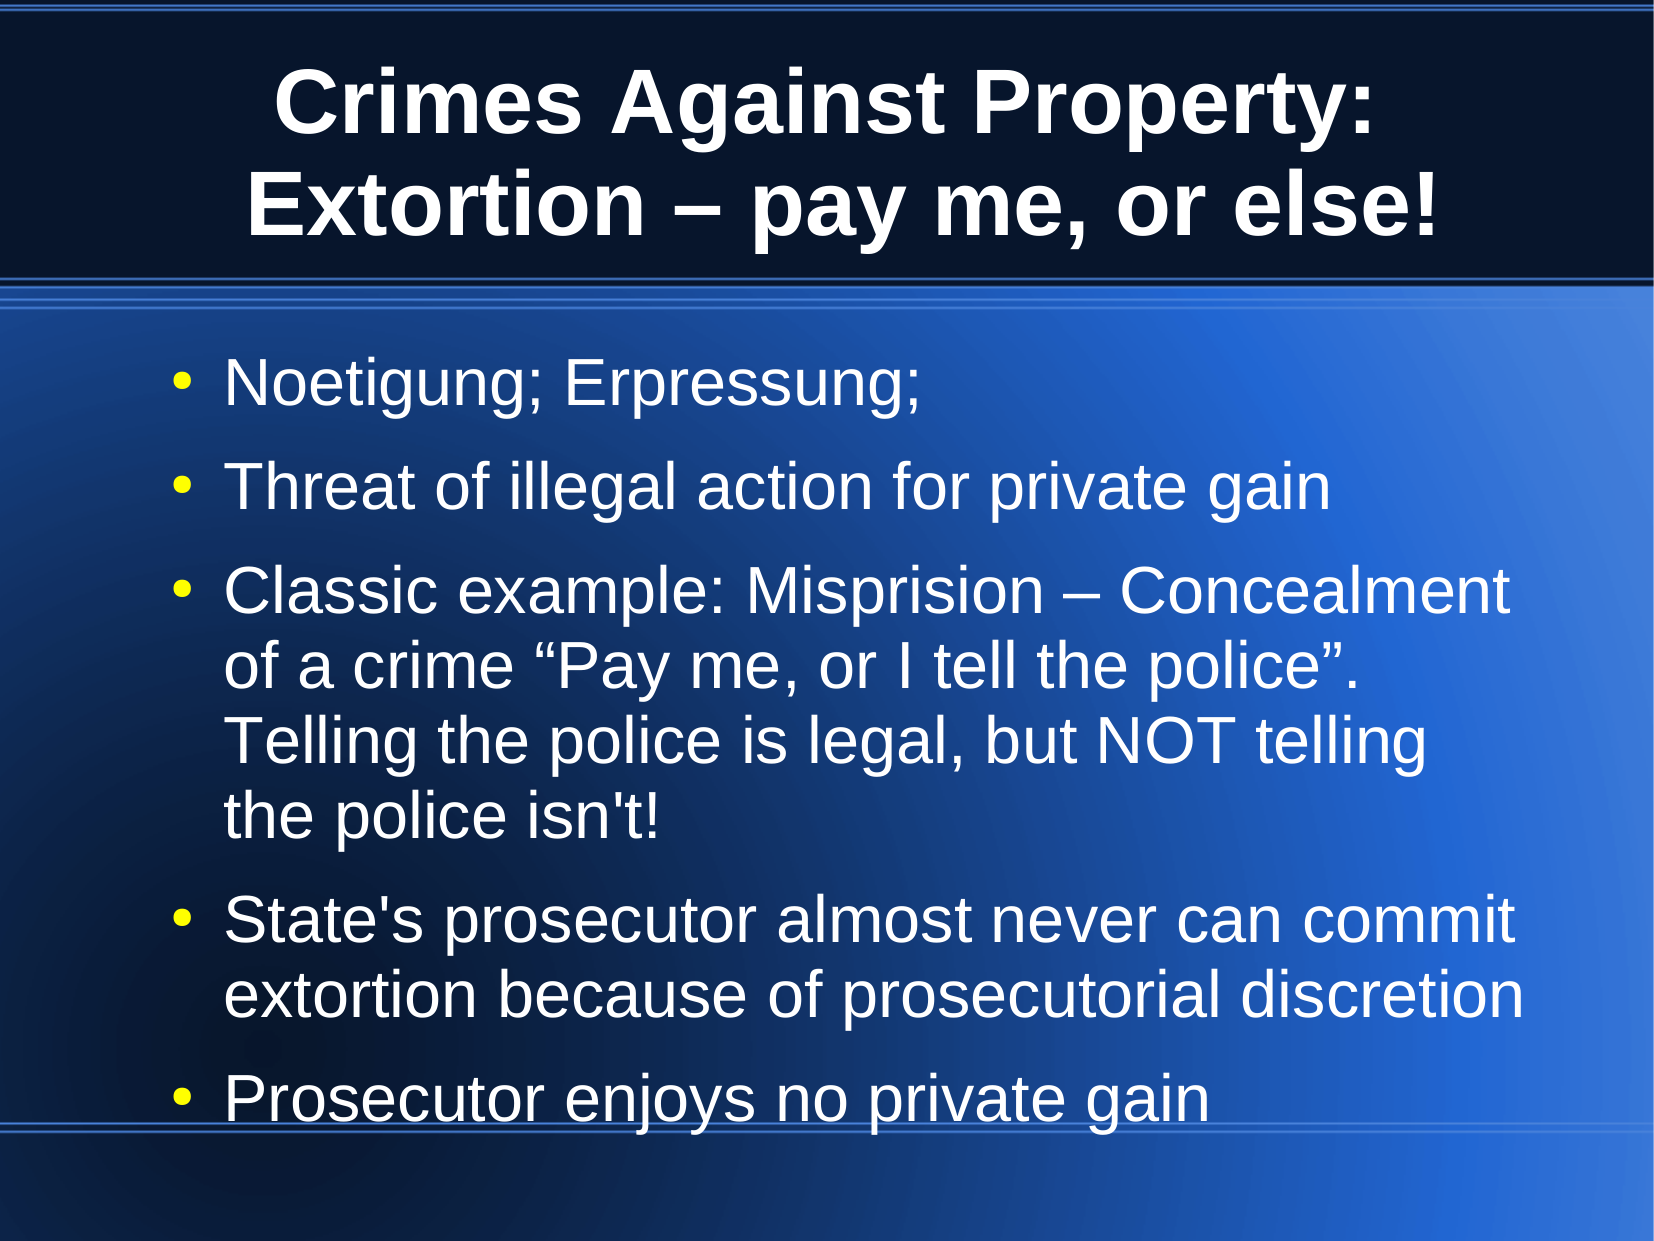

# Crimes Against Property: Extortion – pay me, or else!
Noetigung; Erpressung;
Threat of illegal action for private gain
Classic example: Misprision – Concealment of a crime “Pay me, or I tell the police”. Telling the police is legal, but NOT telling the police isn't!
State's prosecutor almost never can commit extortion because of prosecutorial discretion
Prosecutor enjoys no private gain